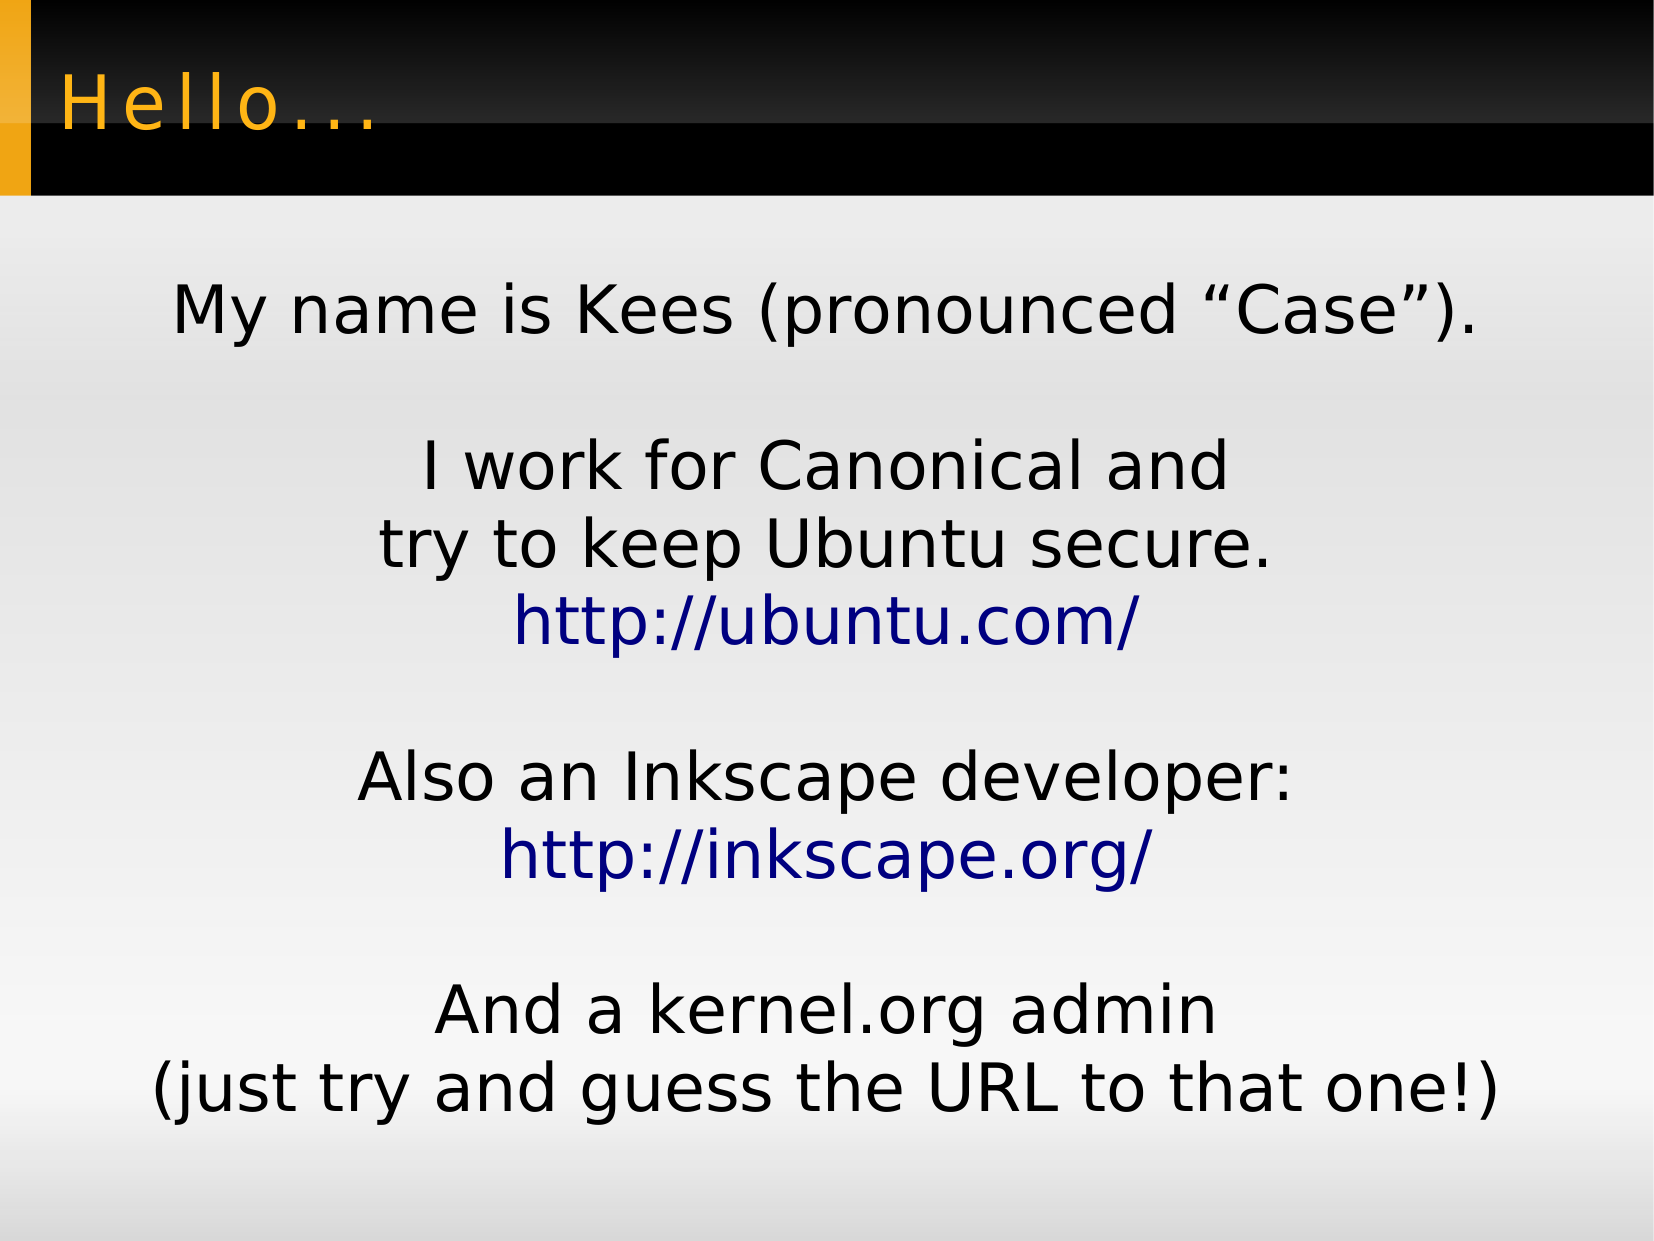

# Hello...
My name is Kees (pronounced “Case”).
I work for Canonical and
try to keep Ubuntu secure.
http://ubuntu.com/
Also an Inkscape developer:
http://inkscape.org/
And a kernel.org admin
(just try and guess the URL to that one!)